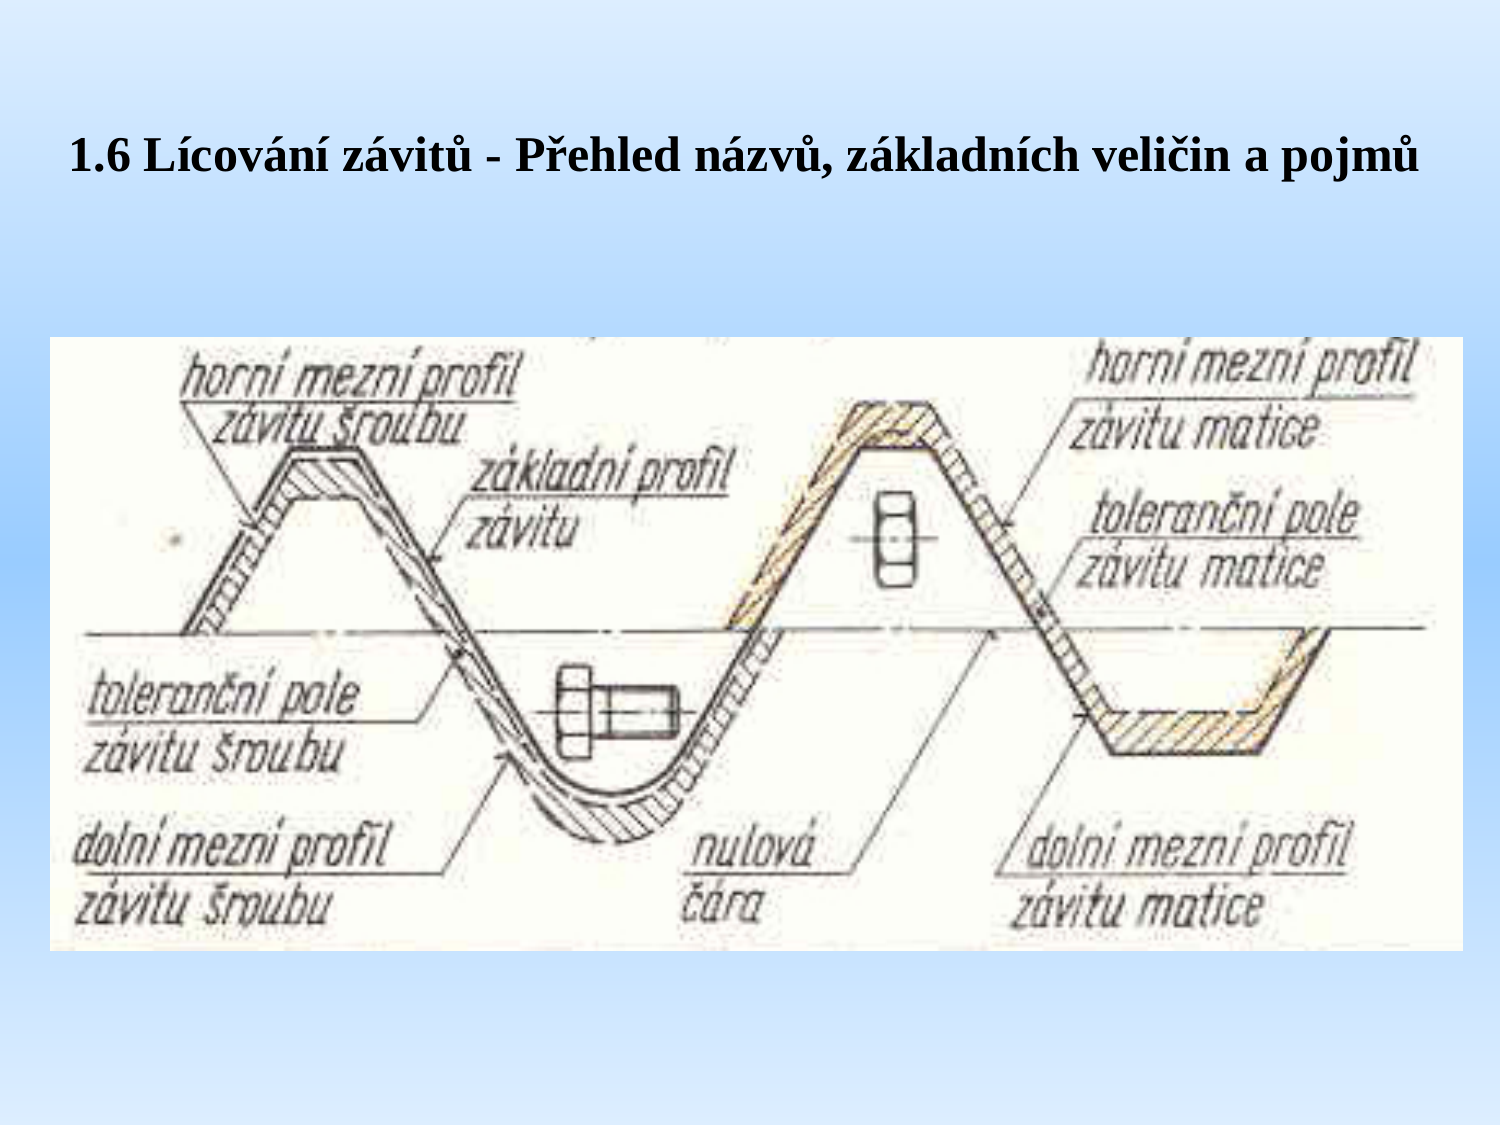

1.6 Lícování závitů - Přehled názvů, základních veličin a pojmů